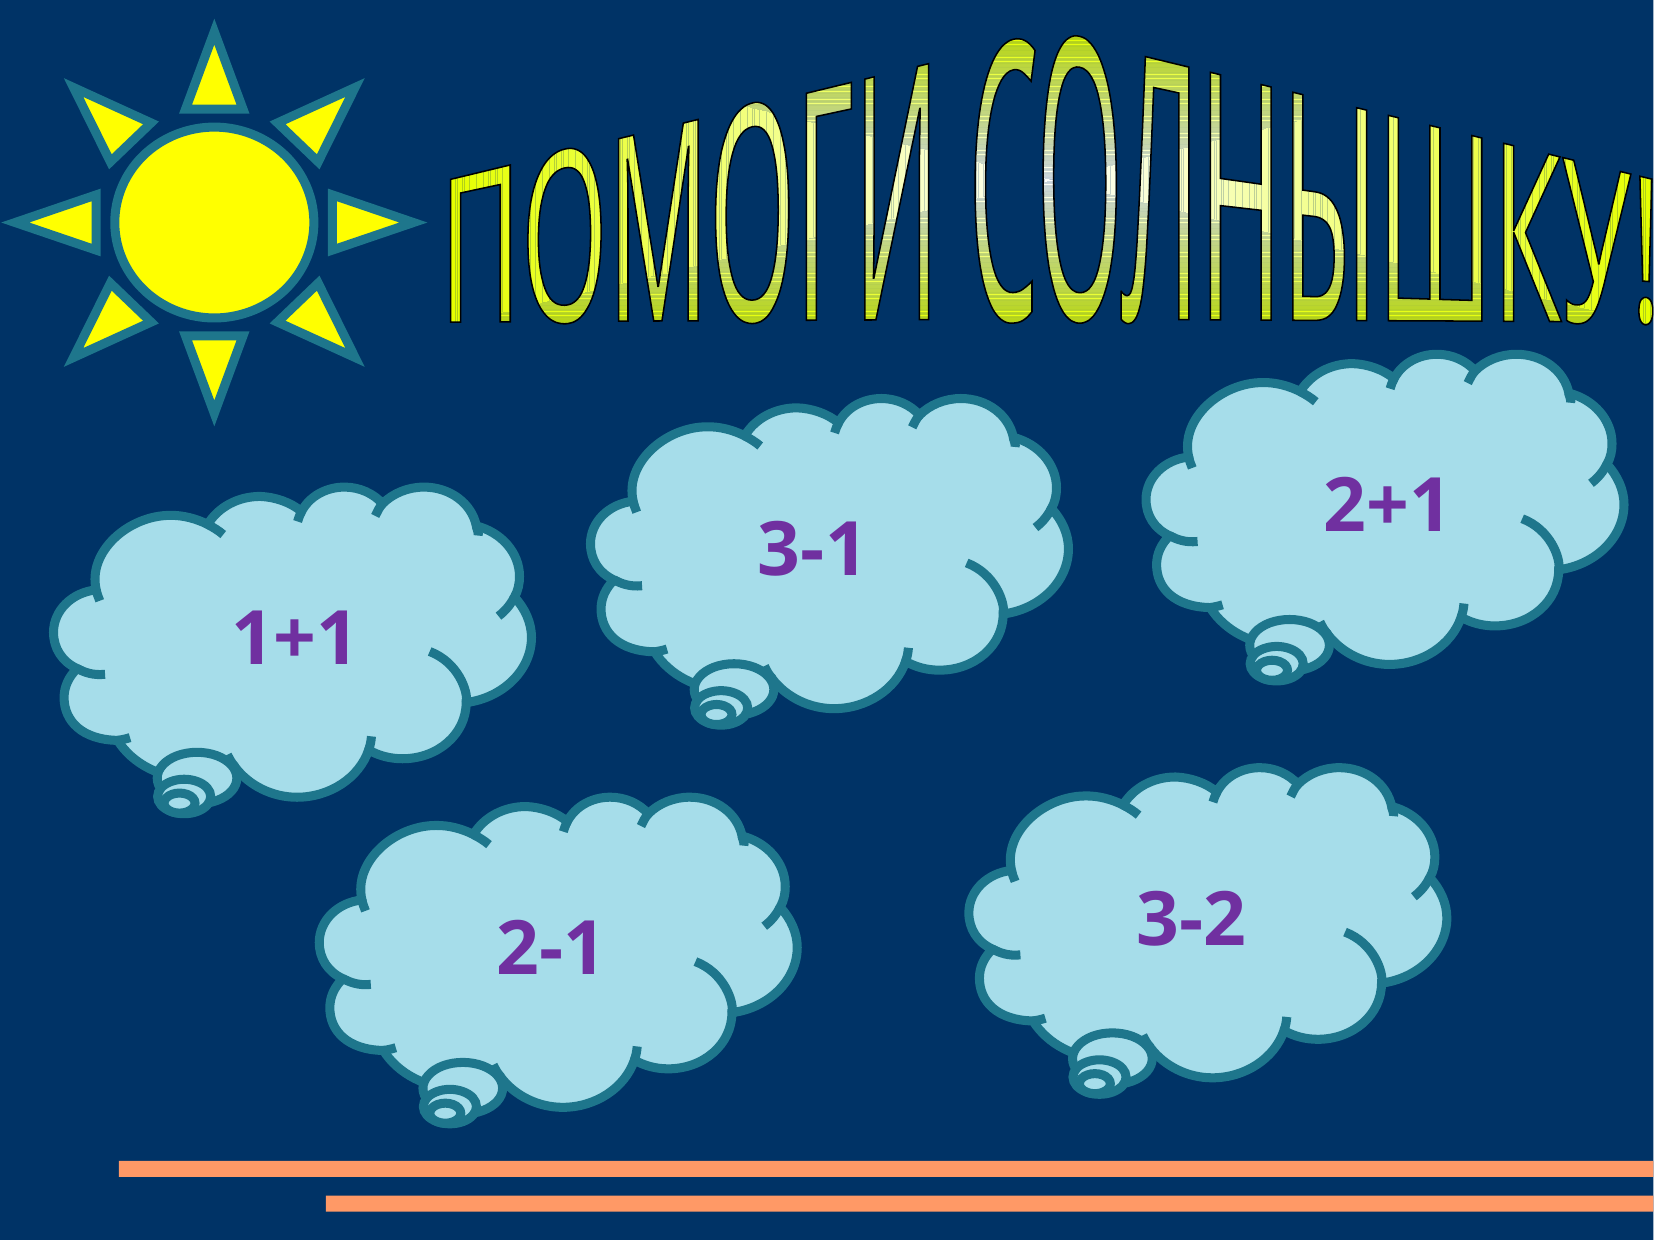

ПОМОГИ СОЛНЫШКУ!
 2+1
3-1
 1+1
3-2
 2-1